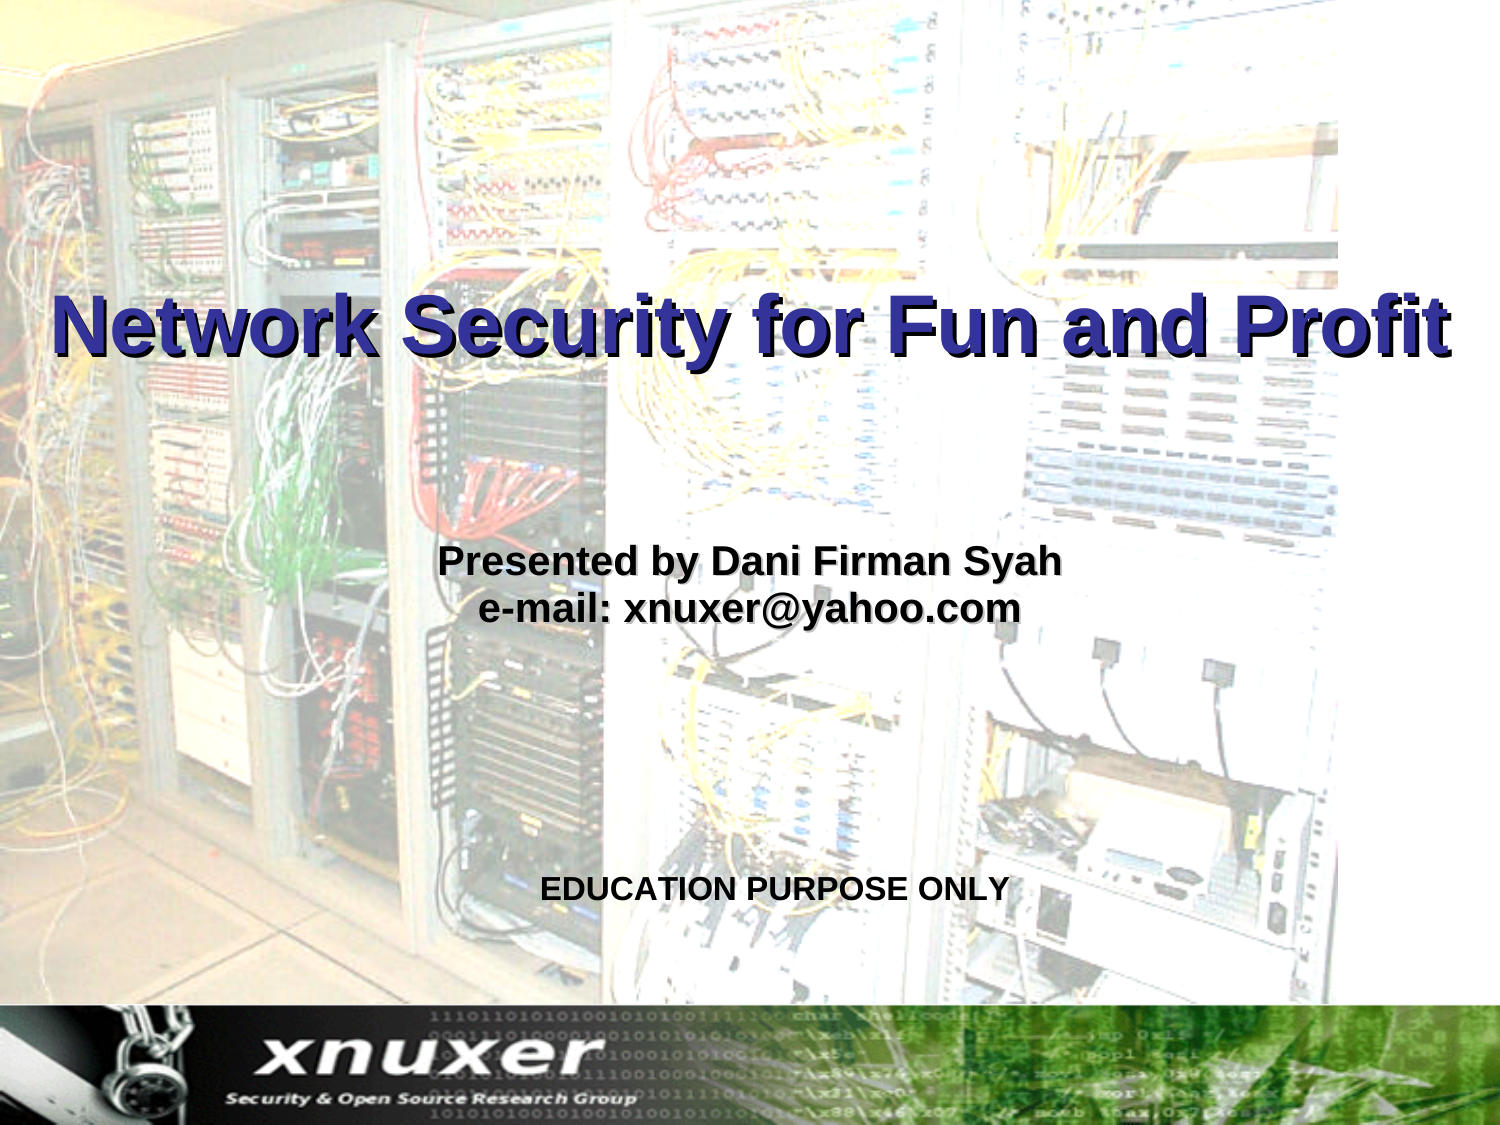

# Network Security for Fun and Profit
Presented by Dani Firman Syah
e-mail: xnuxer@yahoo.com
EDUCATION PURPOSE ONLY